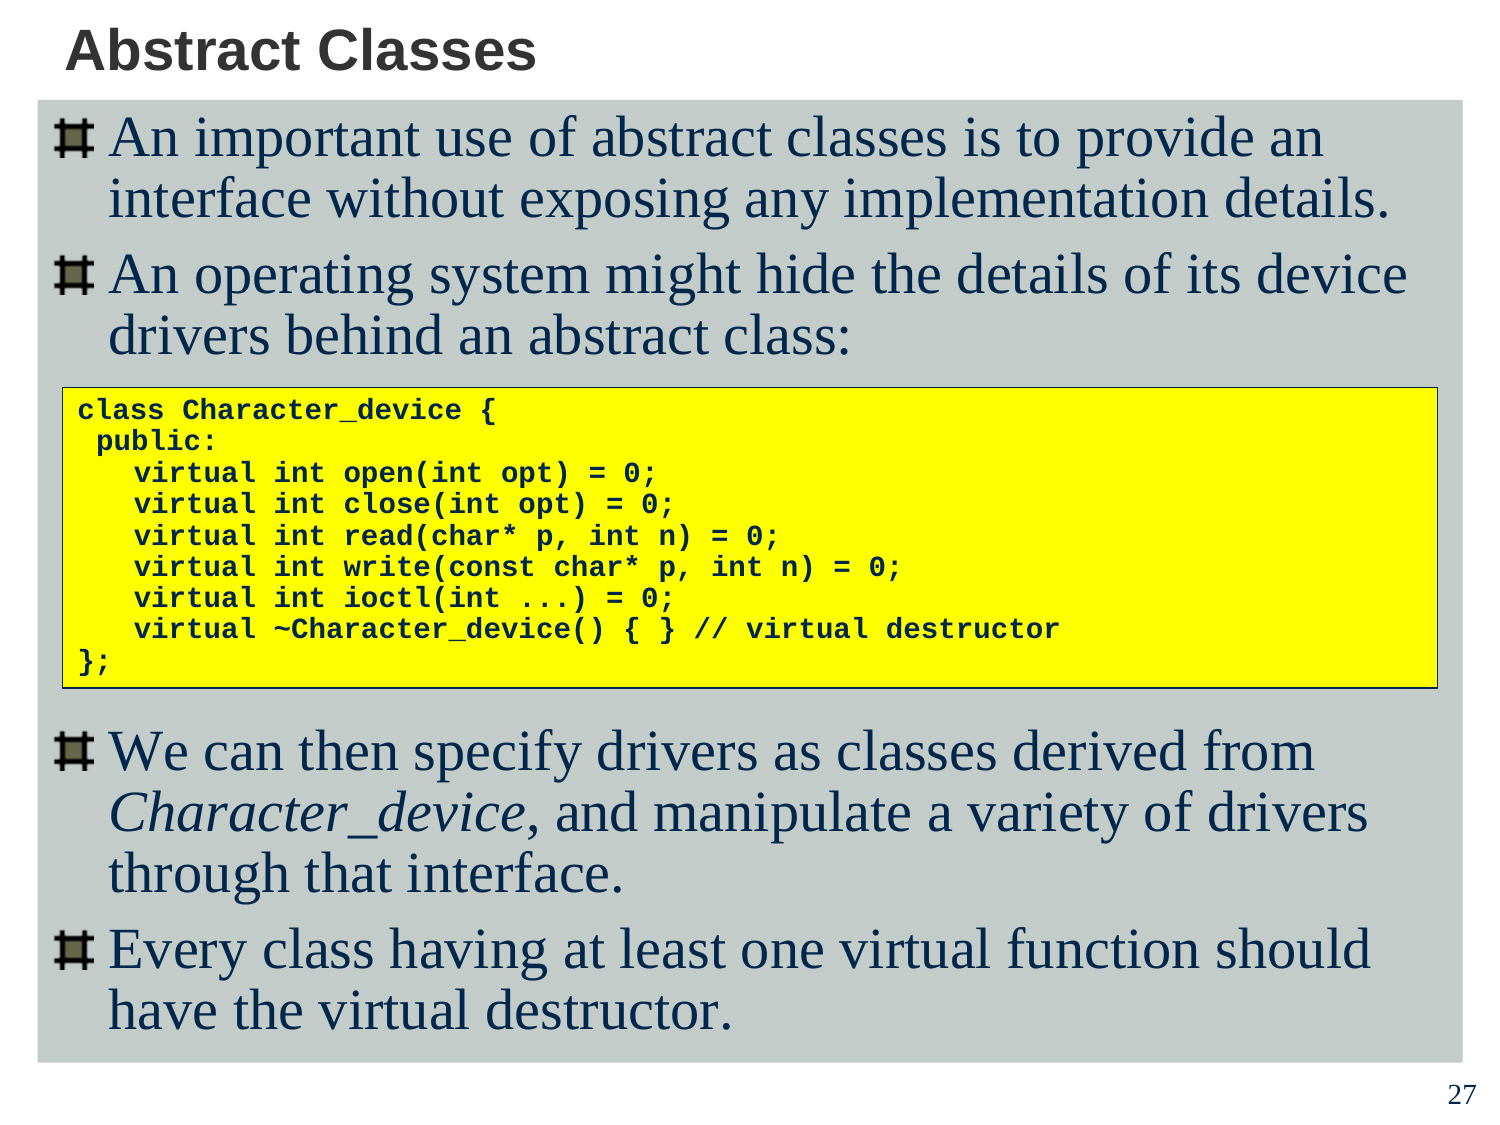

# Abstract Classes
An important use of abstract classes is to provide an interface without exposing any implementation details.
An operating system might hide the details of its device drivers behind an abstract class:
We can then specify drivers as classes derived from Character_device, and manipulate a variety of drivers through that interface.
Every class having at least one virtual function should have the virtual destructor.
class Character_device {
	public:
		virtual int open(int opt) = 0;
		virtual int close(int opt) = 0;
		virtual int read(char* p, int n) = 0;
		virtual int write(const char* p, int n) = 0;
		virtual int ioctl(int ...) = 0;
		virtual ~Character_device() { } // virtual destructor
};